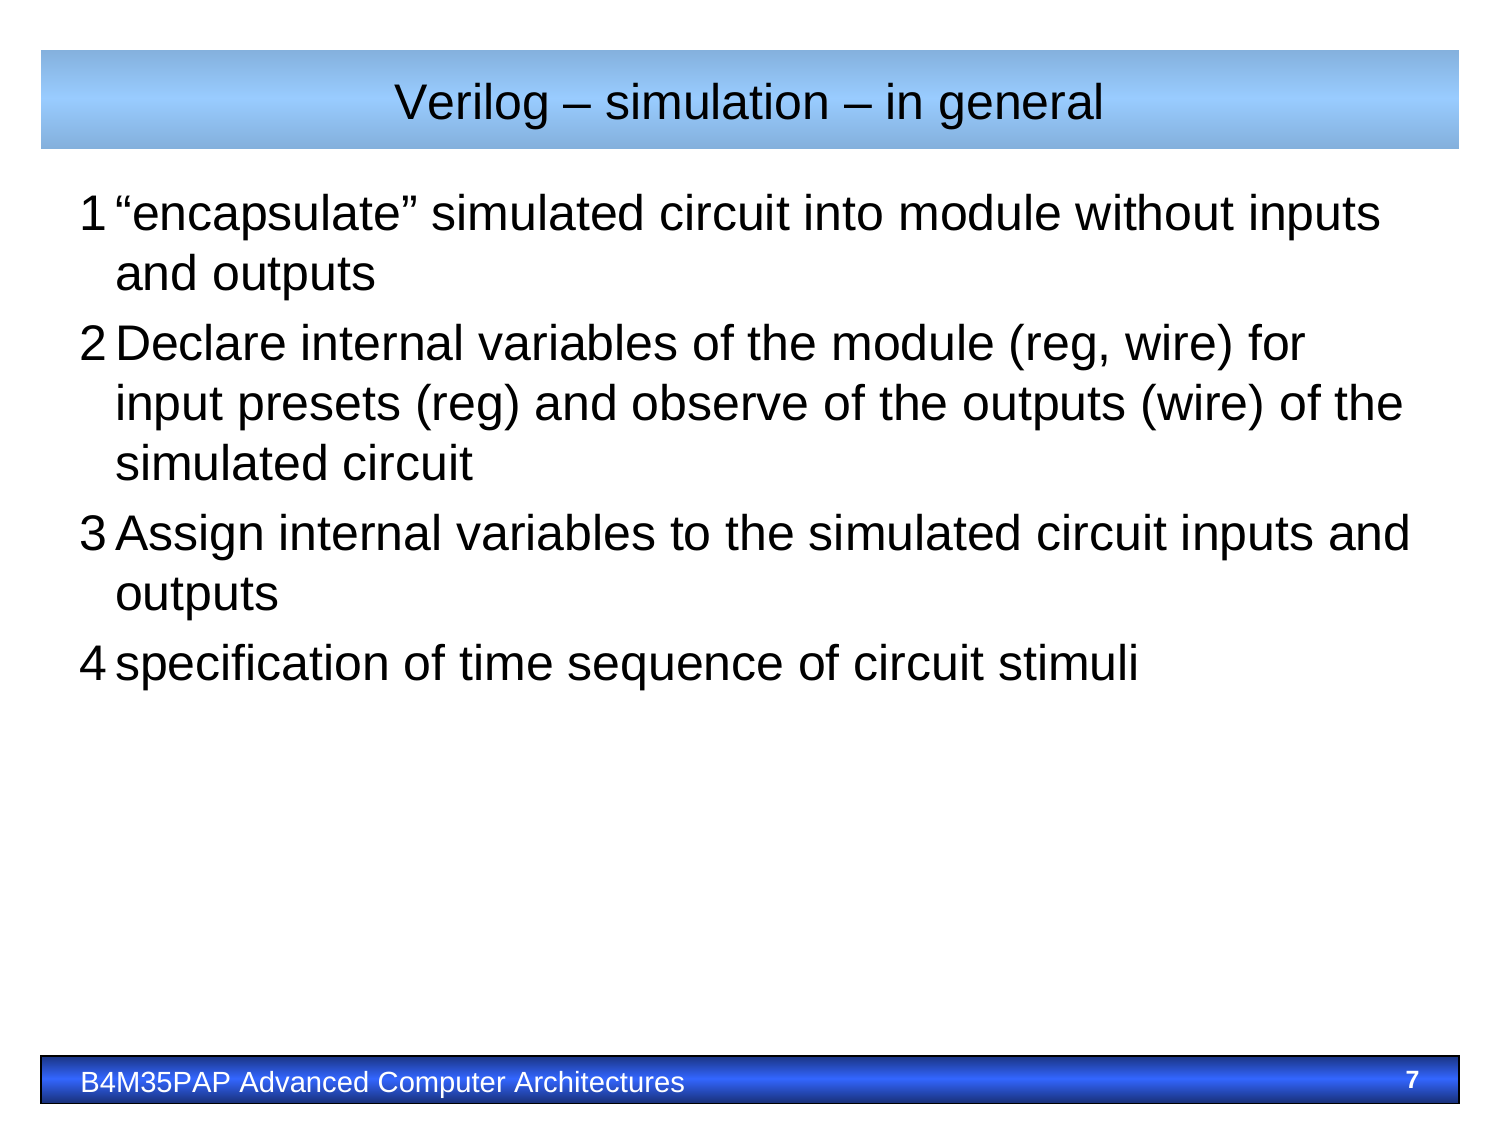

# Verilog – simulation – in general
“encapsulate” simulated circuit into module without inputs and outputs
Declare internal variables of the module (reg, wire) for input presets (reg) and observe of the outputs (wire) of the simulated circuit
Assign internal variables to the simulated circuit inputs and outputs
specification of time sequence of circuit stimuli